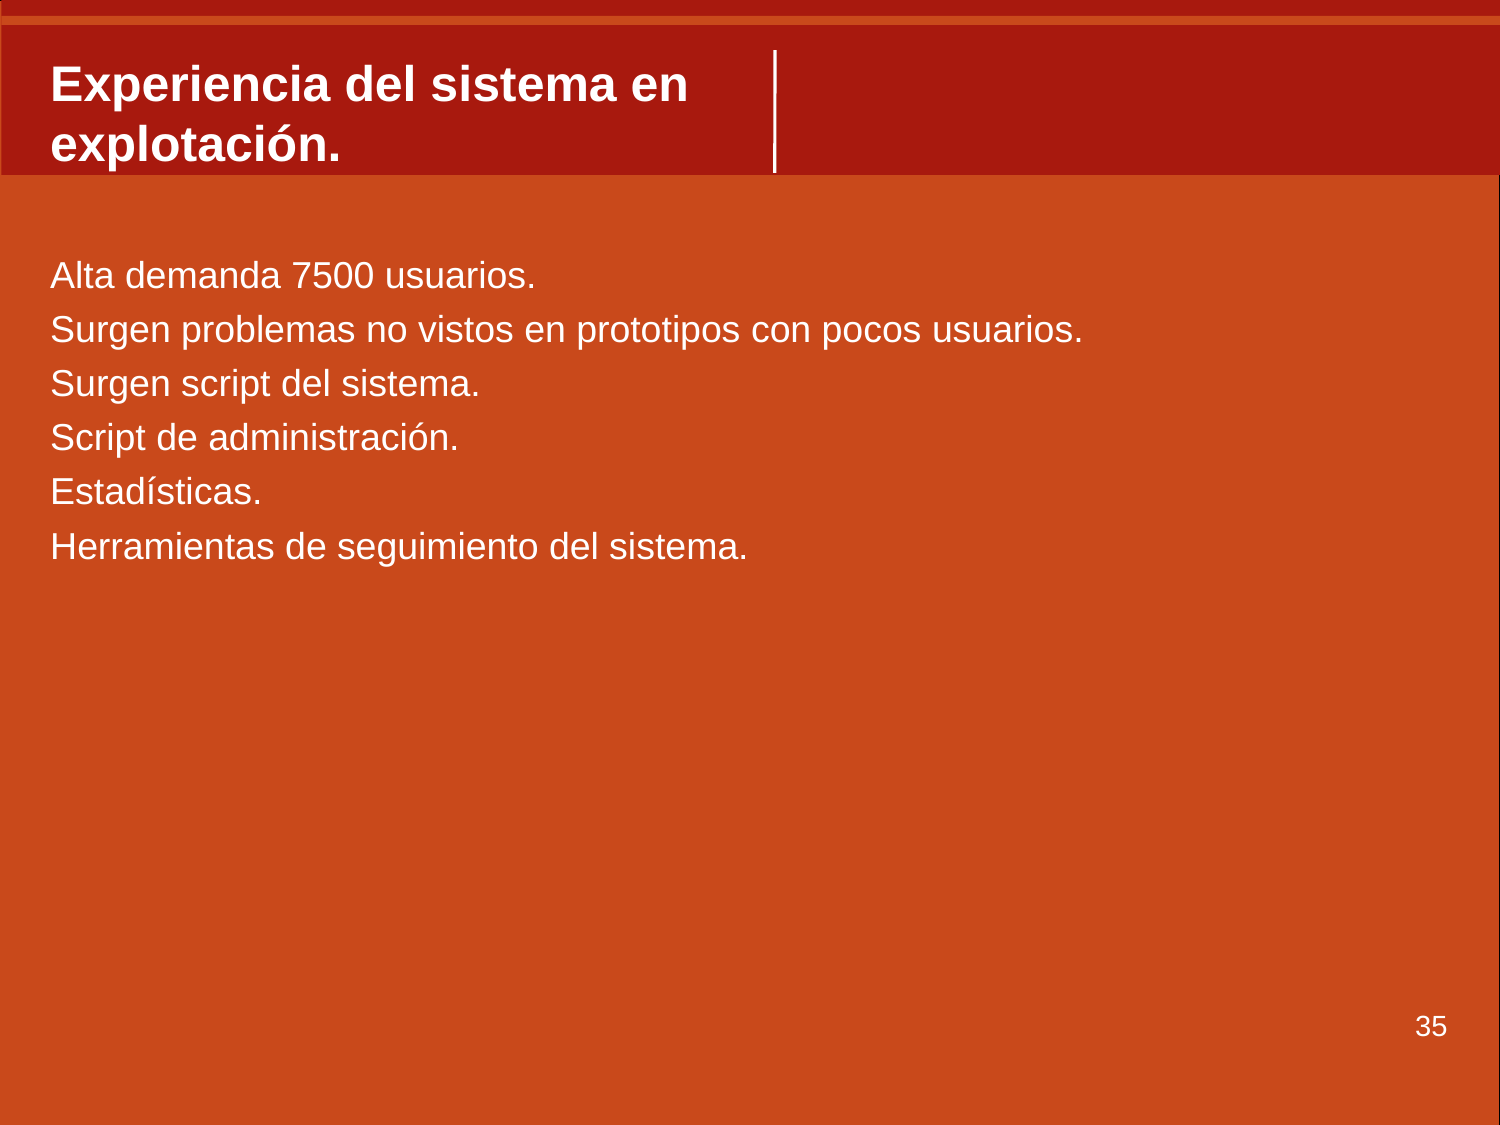

# Experiencia del sistema en explotación.
Alta demanda 7500 usuarios.
Surgen problemas no vistos en prototipos con pocos usuarios.
Surgen script del sistema.
Script de administración.
Estadísticas.
Herramientas de seguimiento del sistema.